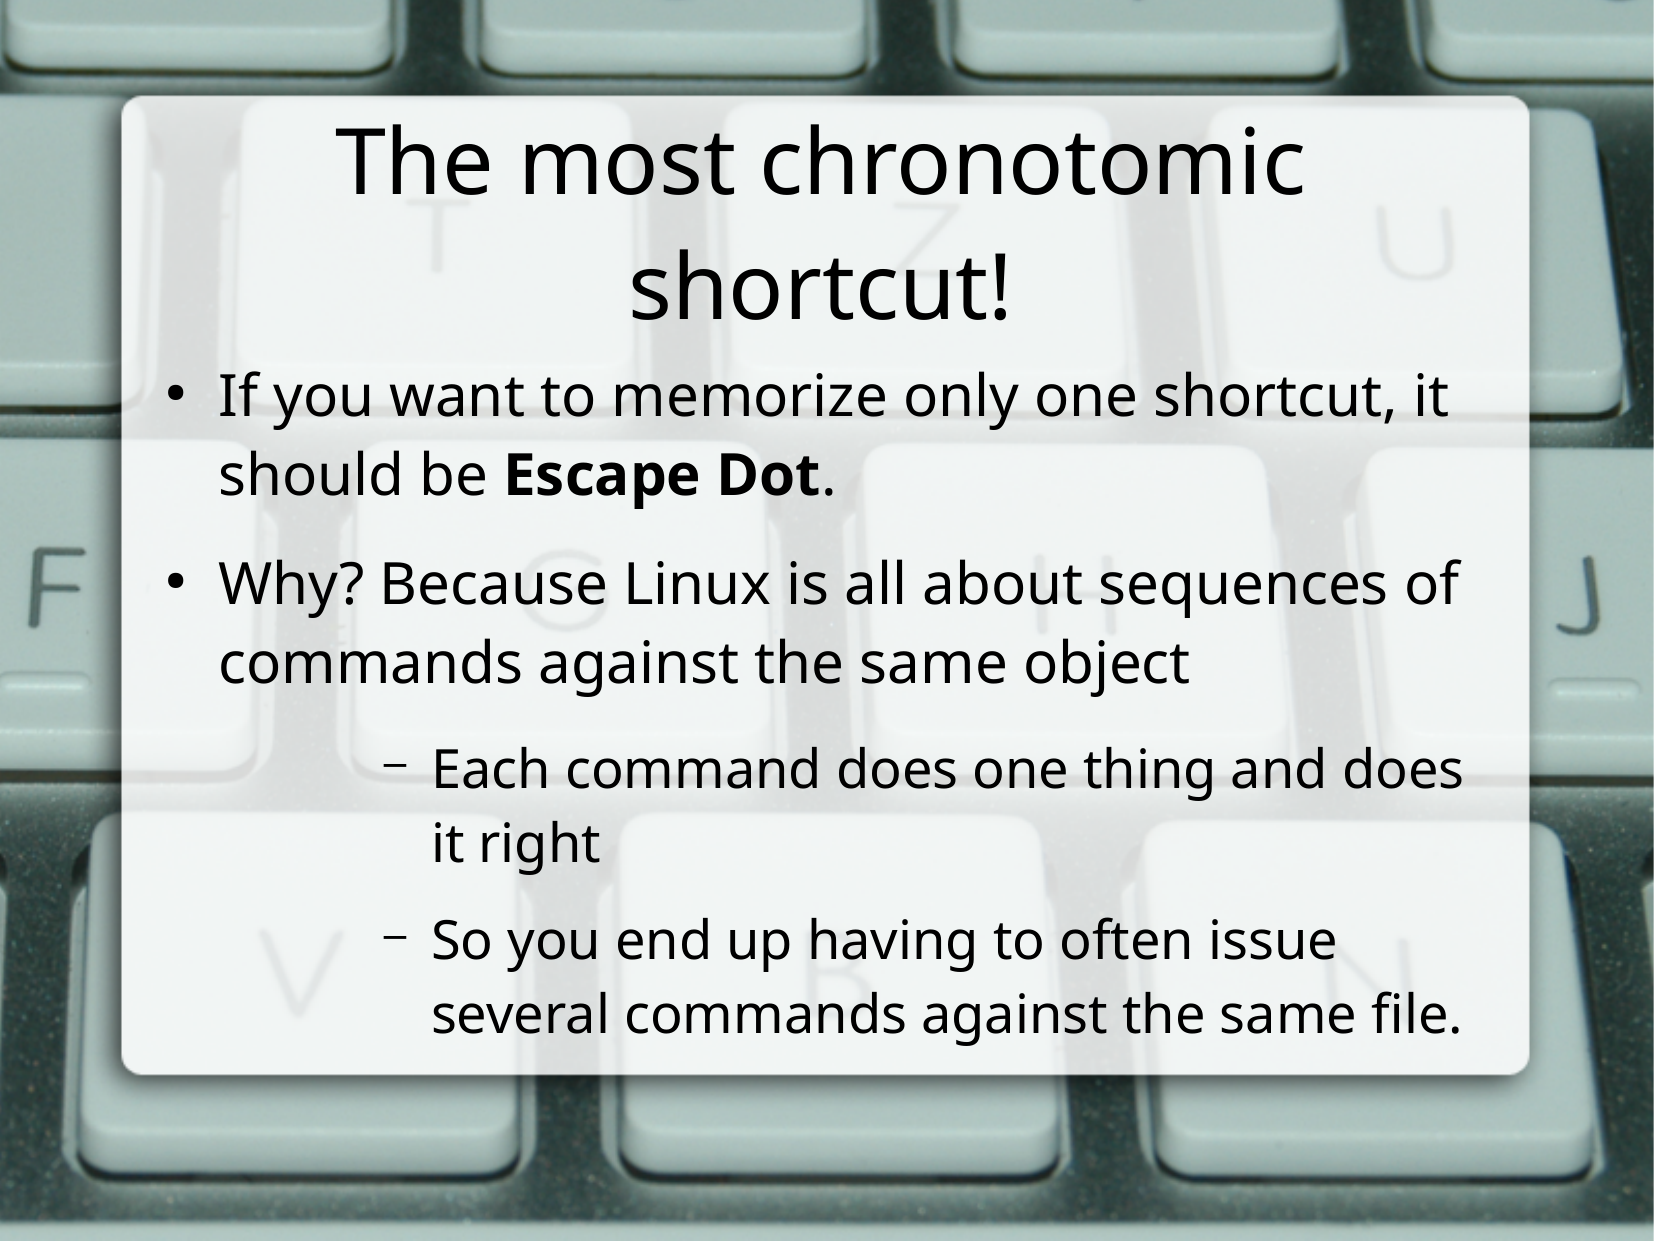

# The most chronotomic shortcut!
If you want to memorize only one shortcut, it should be Escape Dot.
Why? Because Linux is all about sequences of commands against the same object
Each command does one thing and does it right
So you end up having to often issue several commands against the same file.